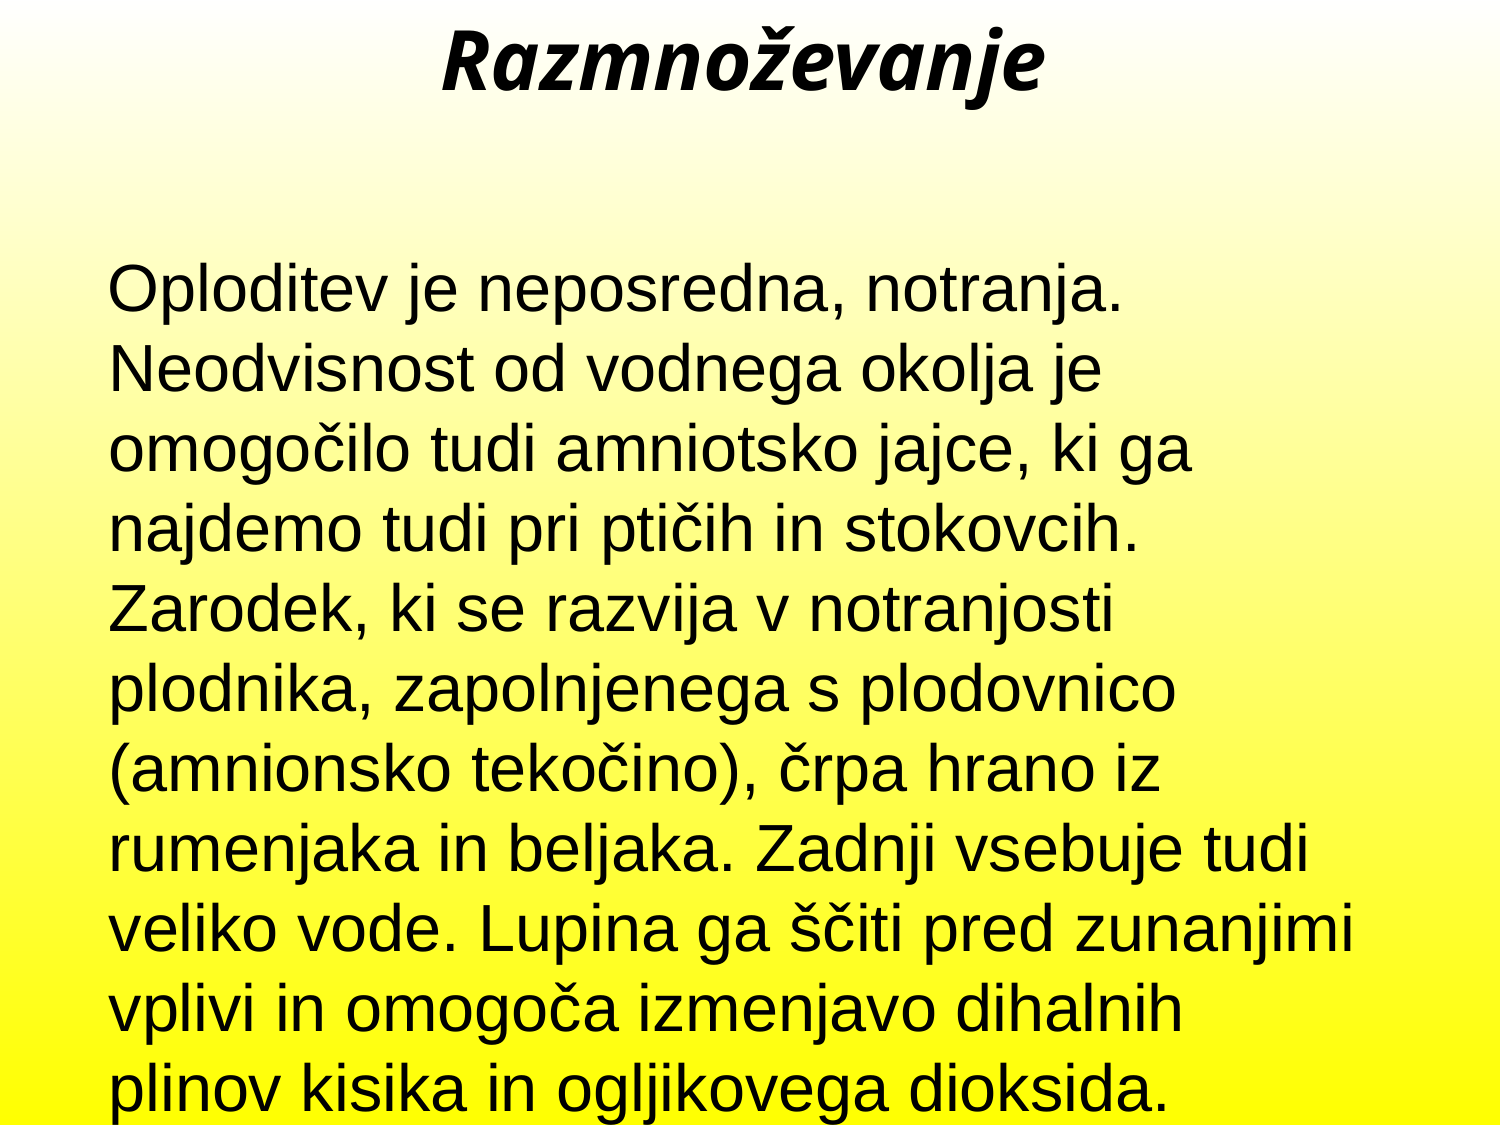

Razmnoževanje
 Oploditev je neposredna, notranja. Neodvisnost od vodnega okolja je omogočilo tudi amniotsko jajce, ki ga najdemo tudi pri ptičih in stokovcih. Zarodek, ki se razvija v notranjosti plodnika, zapolnjenega s plodovnico (amnionsko tekočino), črpa hrano iz rumenjaka in beljaka. Zadnji vsebuje tudi veliko vode. Lupina ga ščiti pred zunanjimi vplivi in omogoča izmenjavo dihalnih plinov kisika in ogljikovega dioksida.